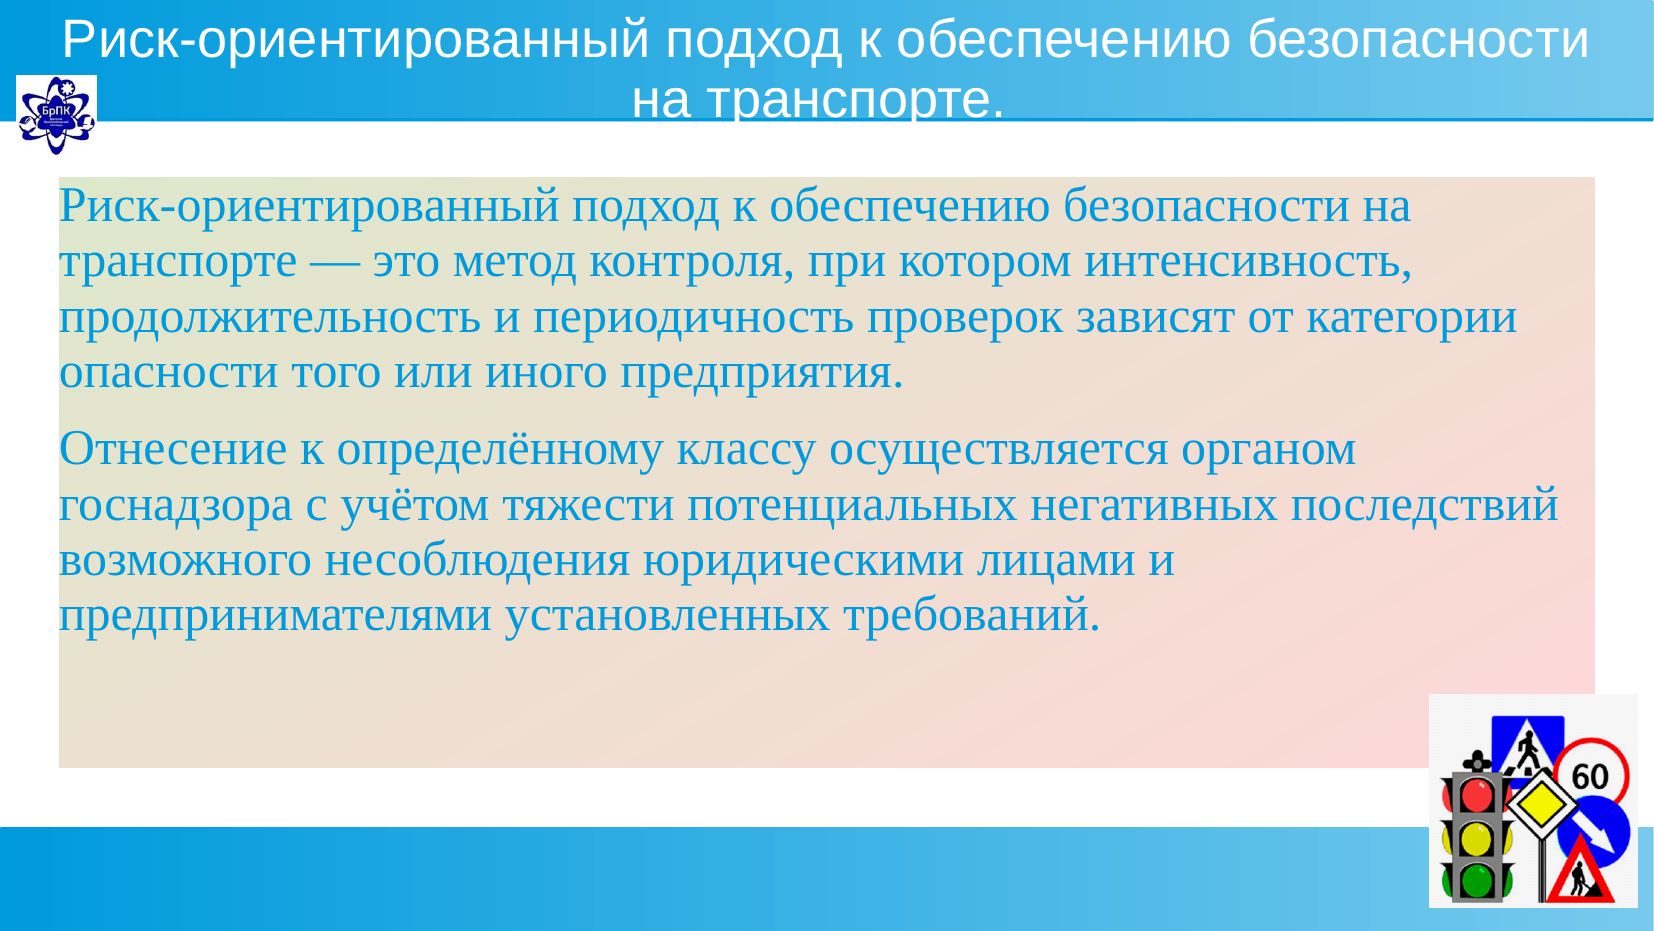

# Риск-ориентированный подход к обеспечению безопасности на транспорте.
Риск-ориентированный подход к обеспечению безопасности на транспорте — это метод контроля, при котором интенсивность, продолжительность и периодичность проверок зависят от категории опасности того или иного предприятия.
Отнесение к определённому классу осуществляется органом госнадзора с учётом тяжести потенциальных негативных последствий возможного несоблюдения юридическими лицами и предпринимателями установленных требований.
8